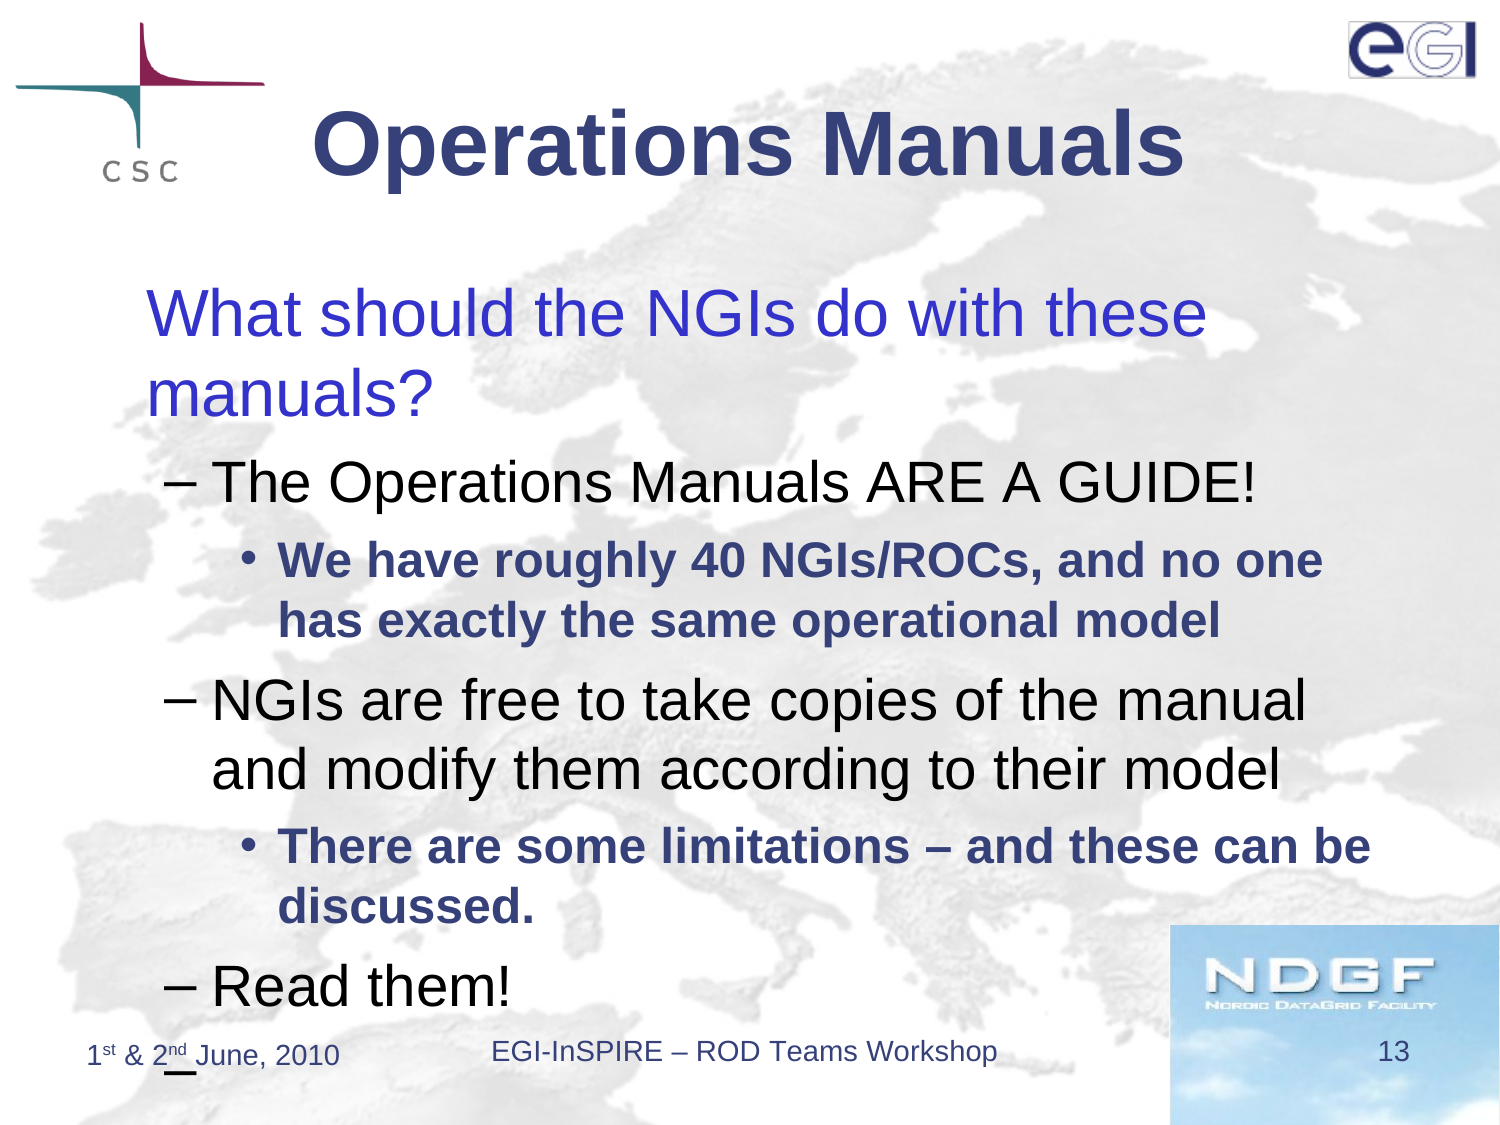

# Operations Manuals
What should the NGIs do with these manuals?
The Operations Manuals ARE A GUIDE!
We have roughly 40 NGIs/ROCs, and no one has exactly the same operational model
NGIs are free to take copies of the manual and modify them according to their model
There are some limitations – and these can be discussed.
Read them!
13